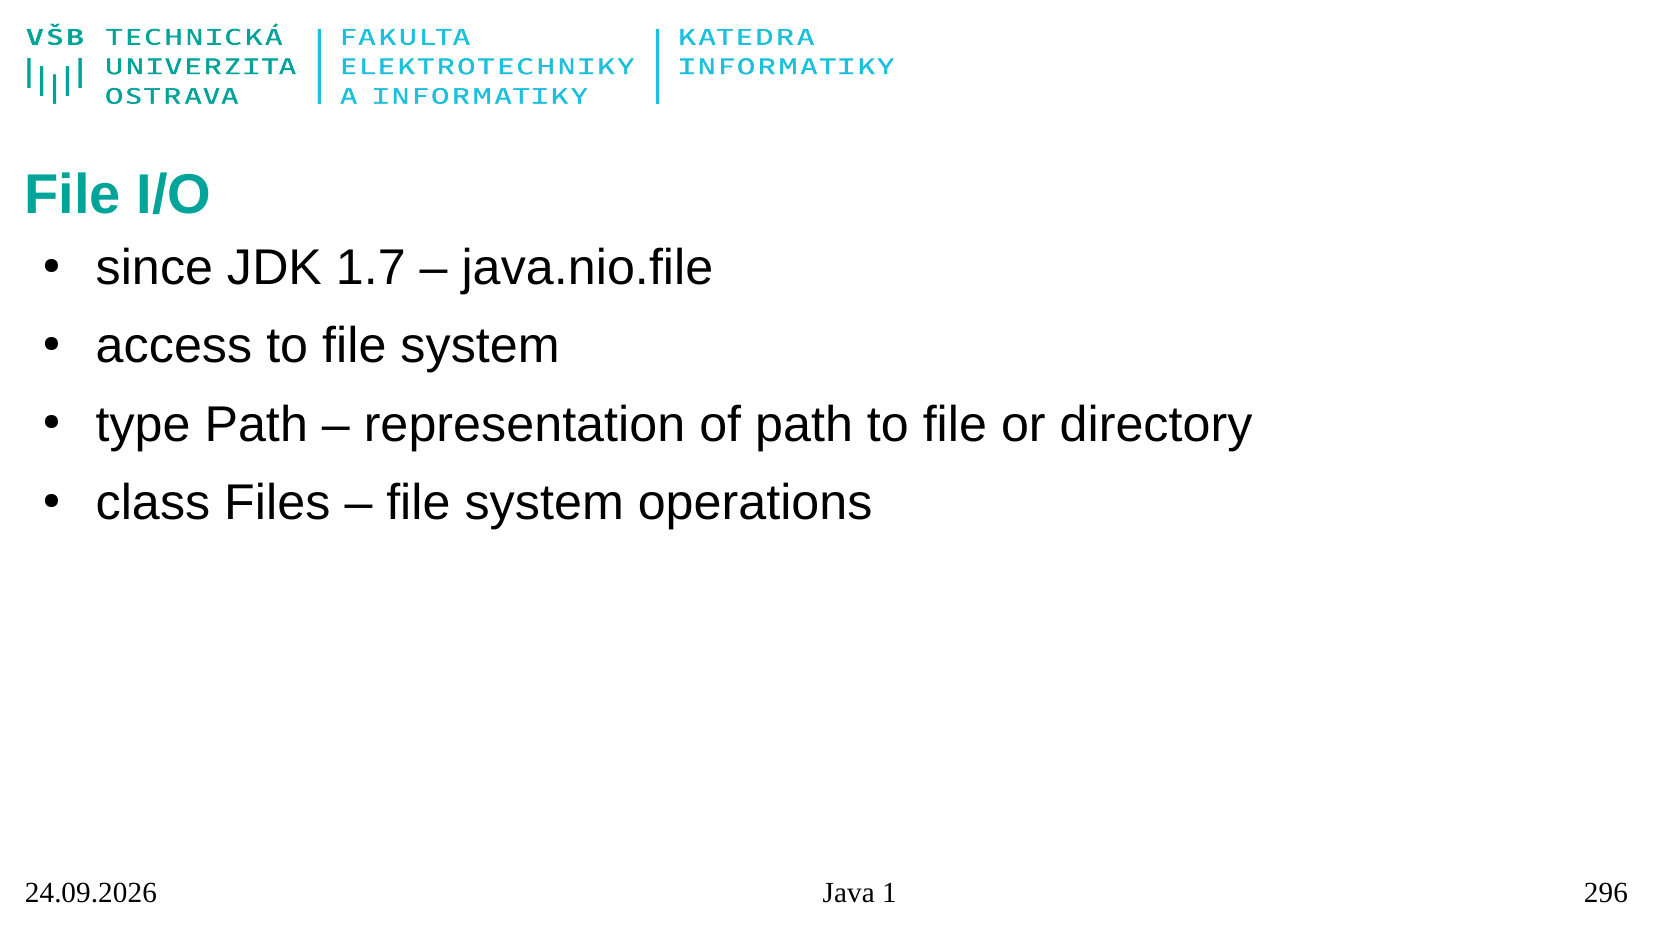

# File I/O
since JDK 1.7 – java.nio.file
access to file system
type Path – representation of path to file or directory
class Files – file system operations
Java 1
296